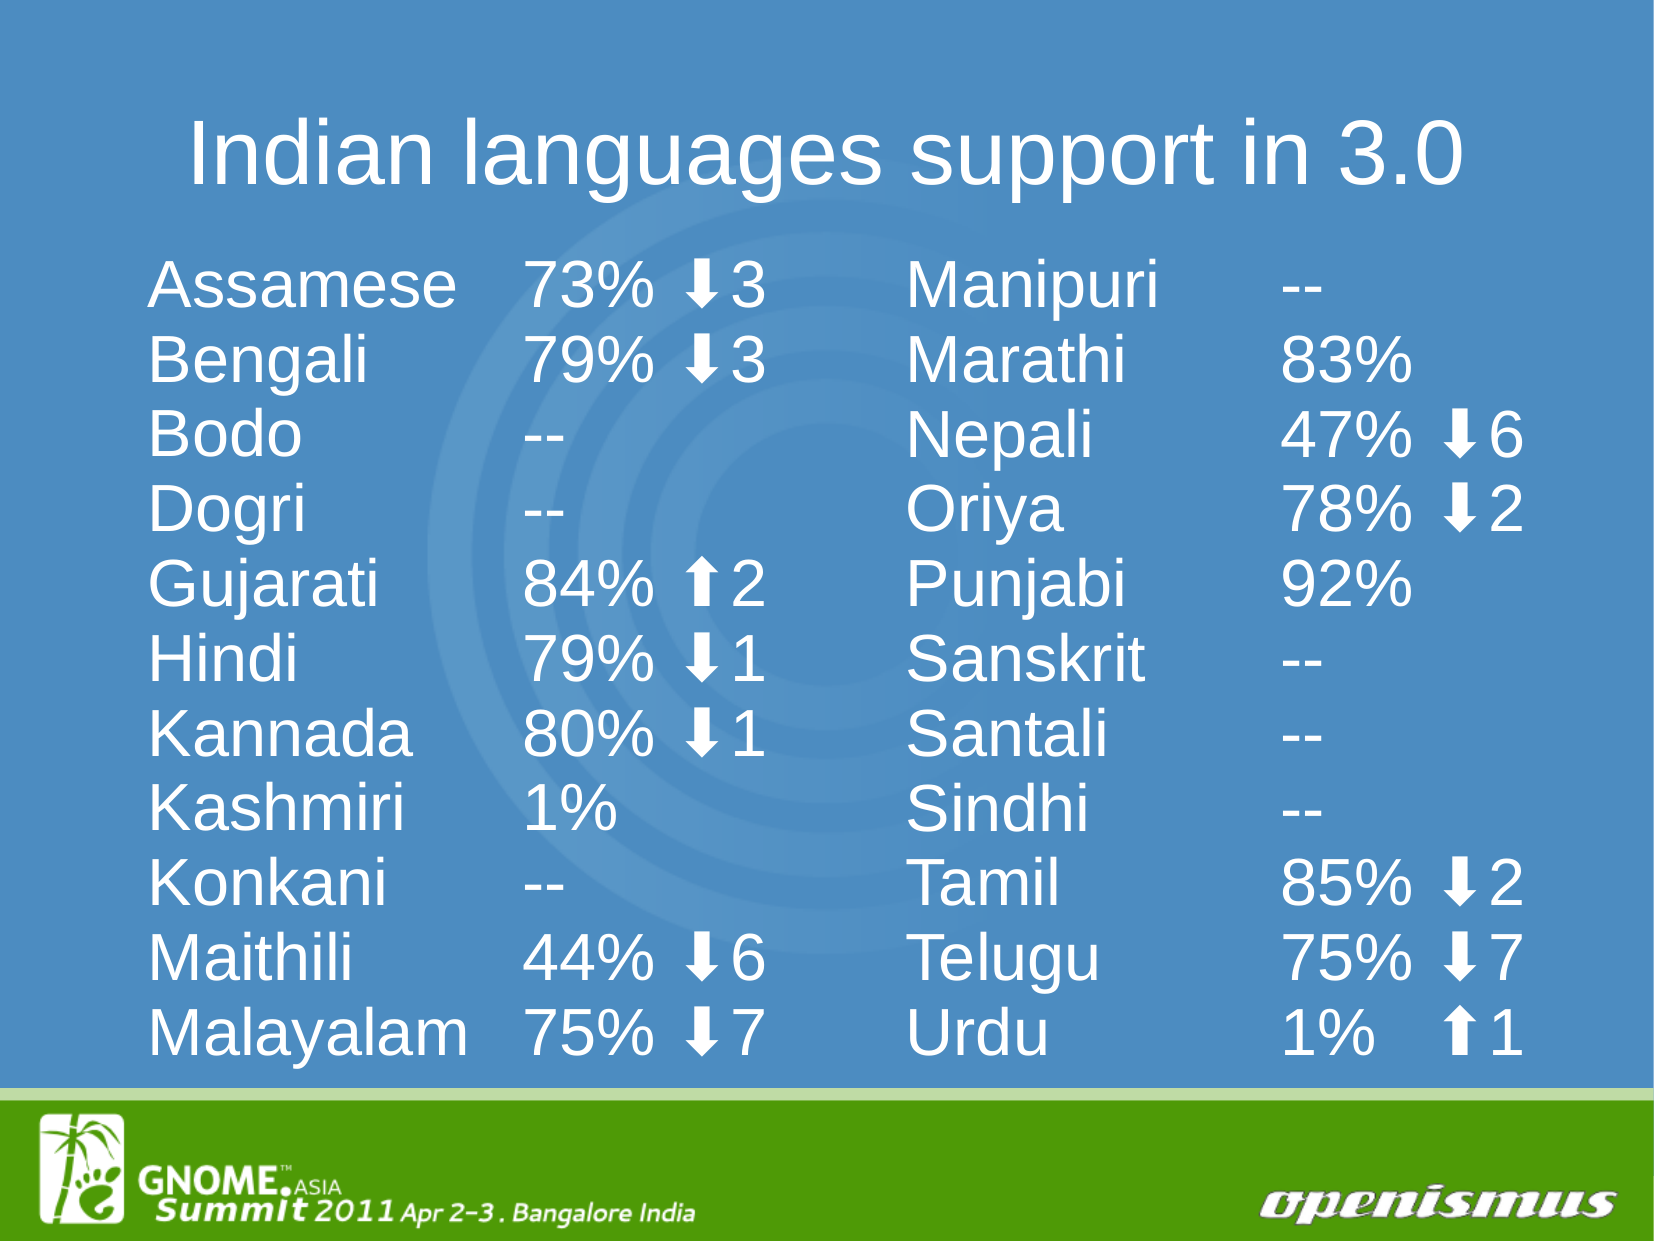

# Indian languages support in 3.0
Manipuri		--
Marathi			83%
Nepali			47% ⬇6
Oriya			78% ⬇2
Punjabi			92%
Sanskrit		--
Santali			--
Sindhi			--
Tamil			85% ⬇2
Telugu			75% ⬇7
Urdu				1% ⬆1
Assamese 	73% ⬇3
Bengali			79% ⬇3
Bodo			--
Dogri			--
Gujarati		84% ⬆2
Hindi			79% ⬇1
Kannada		80% ⬇1
Kashmiri		1%
Konkani		--
Maithili			44% ⬇6
Malayalam	75% ⬇7